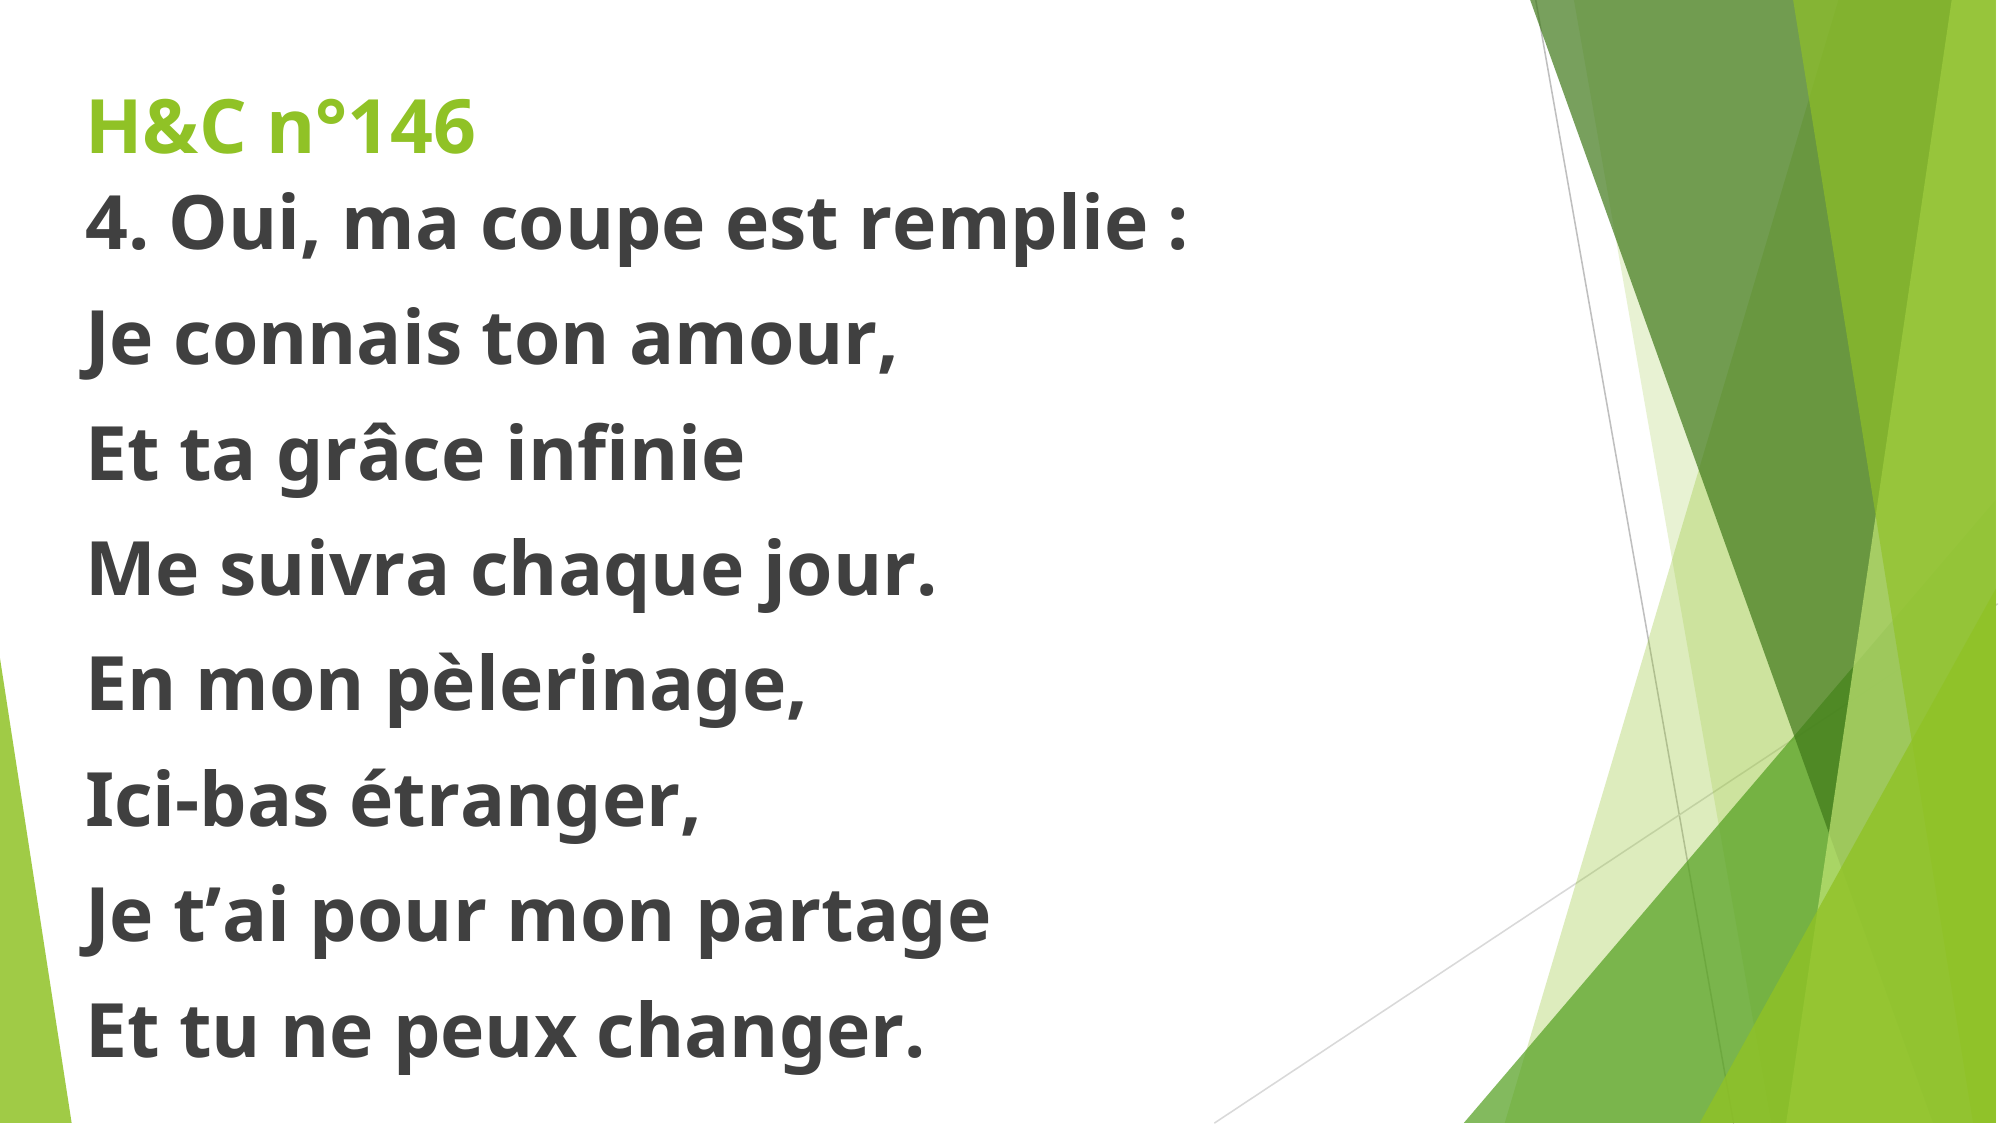

H&C n°146
4. Oui, ma coupe est remplie :
Je connais ton amour,
Et ta grâce infinie
Me suivra chaque jour.
En mon pèlerinage,
Ici-bas étranger,
Je t’ai pour mon partage
Et tu ne peux changer.